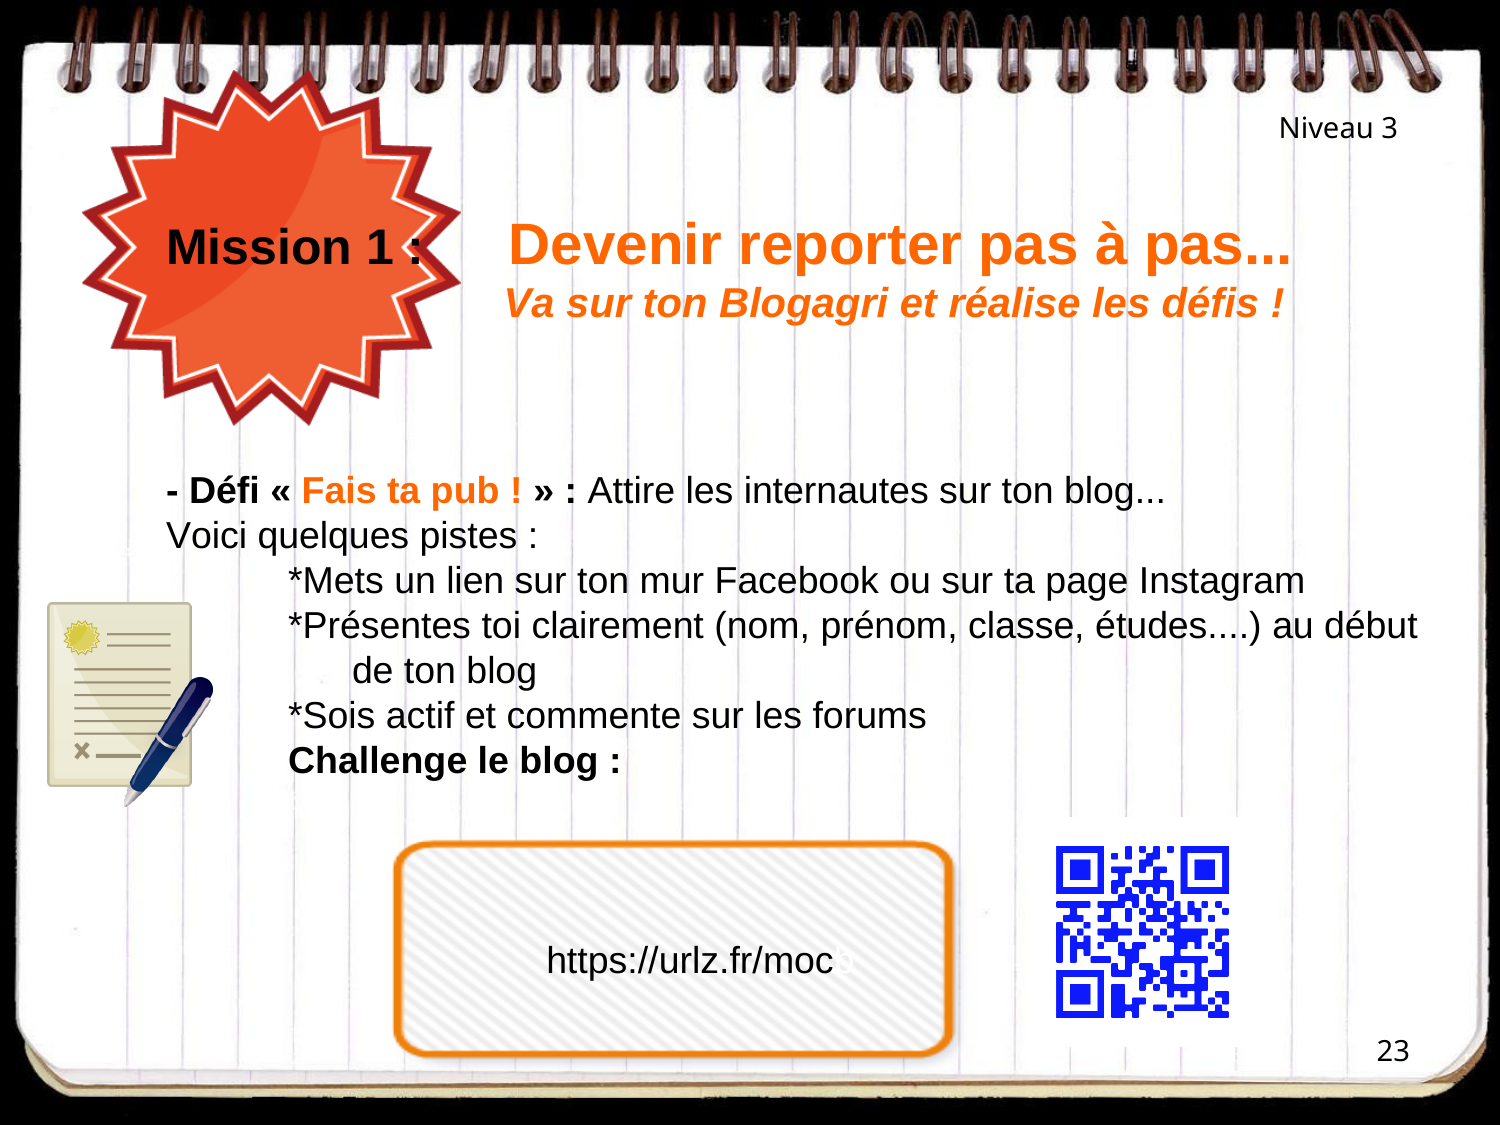

Niveau 3
Mission 1 : Devenir reporter pas à pas...
Va sur ton Blogagri et réalise les défis !
- Défi « Fais ta pub ! » : Attire les internautes sur ton blog...
Voici quelques pistes :
*Mets un lien sur ton mur Facebook ou sur ta page Instagram
*Présentes toi clairement (nom, prénom, classe, études....) au début de ton blog
*Sois actif et commente sur les forums
Challenge le blog :
https://urlz.fr/mocb